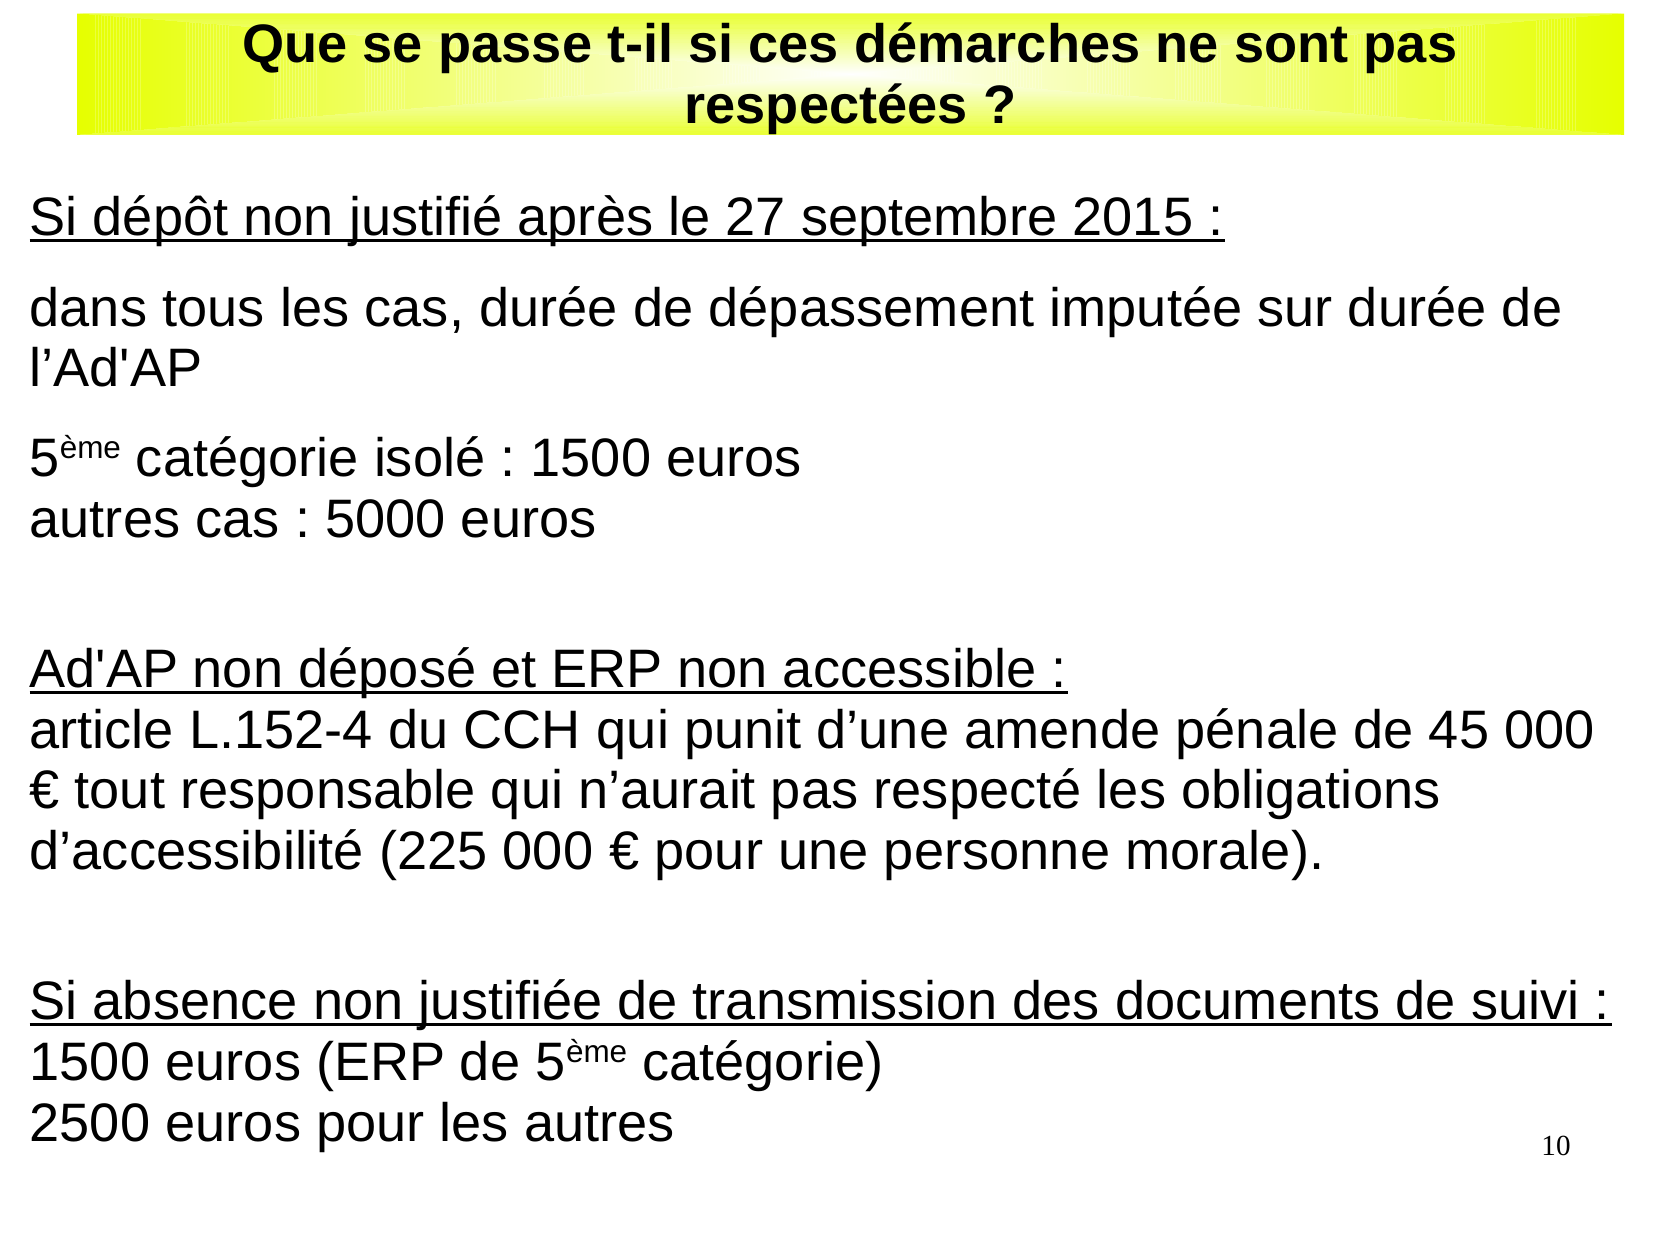

Que se passe t-il si ces démarches ne sont pas respectées ?
#
Si dépôt non justifié après le 27 septembre 2015 :
dans tous les cas, durée de dépassement imputée sur durée de l’Ad'AP
5ème catégorie isolé : 1500 euros
autres cas : 5000 euros
Ad'AP non déposé et ERP non accessible :
article L.152-4 du CCH qui punit d’une amende pénale de 45 000 € tout responsable qui n’aurait pas respecté les obligations d’accessibilité (225 000 € pour une personne morale).
Si absence non justifiée de transmission des documents de suivi :
1500 euros (ERP de 5ème catégorie)
2500 euros pour les autres
10